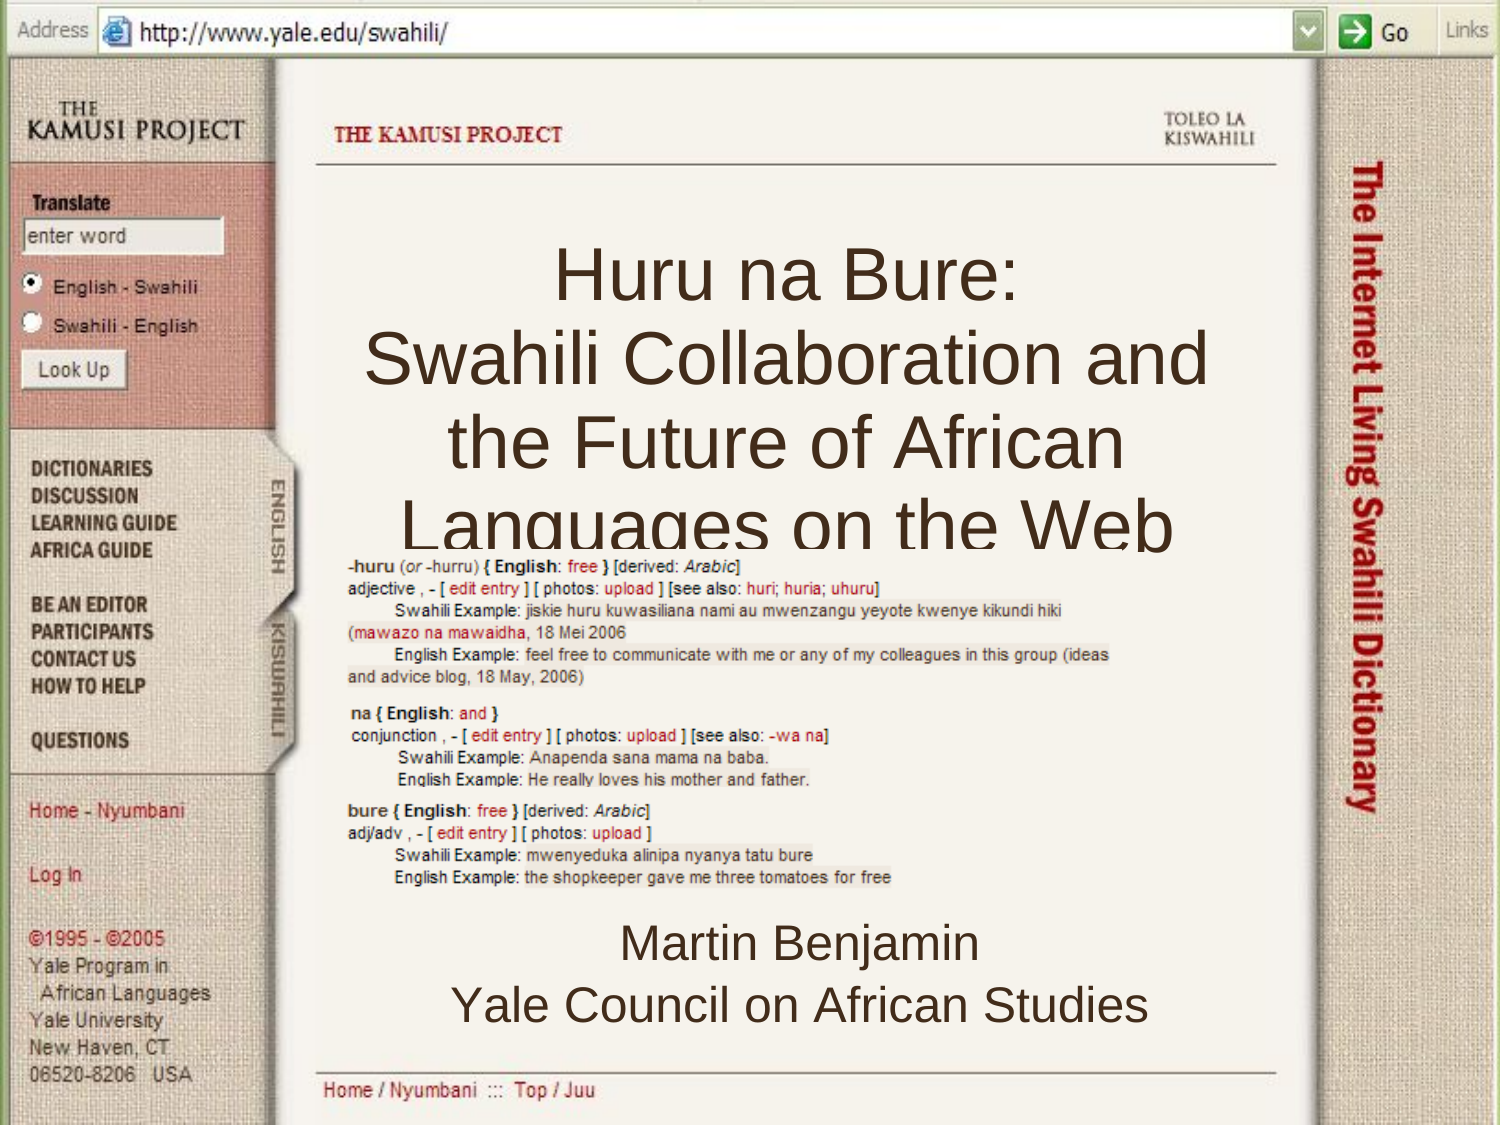

# Huru na Bure: Swahili Collaboration and the Future of African Languages on the Web
Martin Benjamin
Yale Council on African Studies